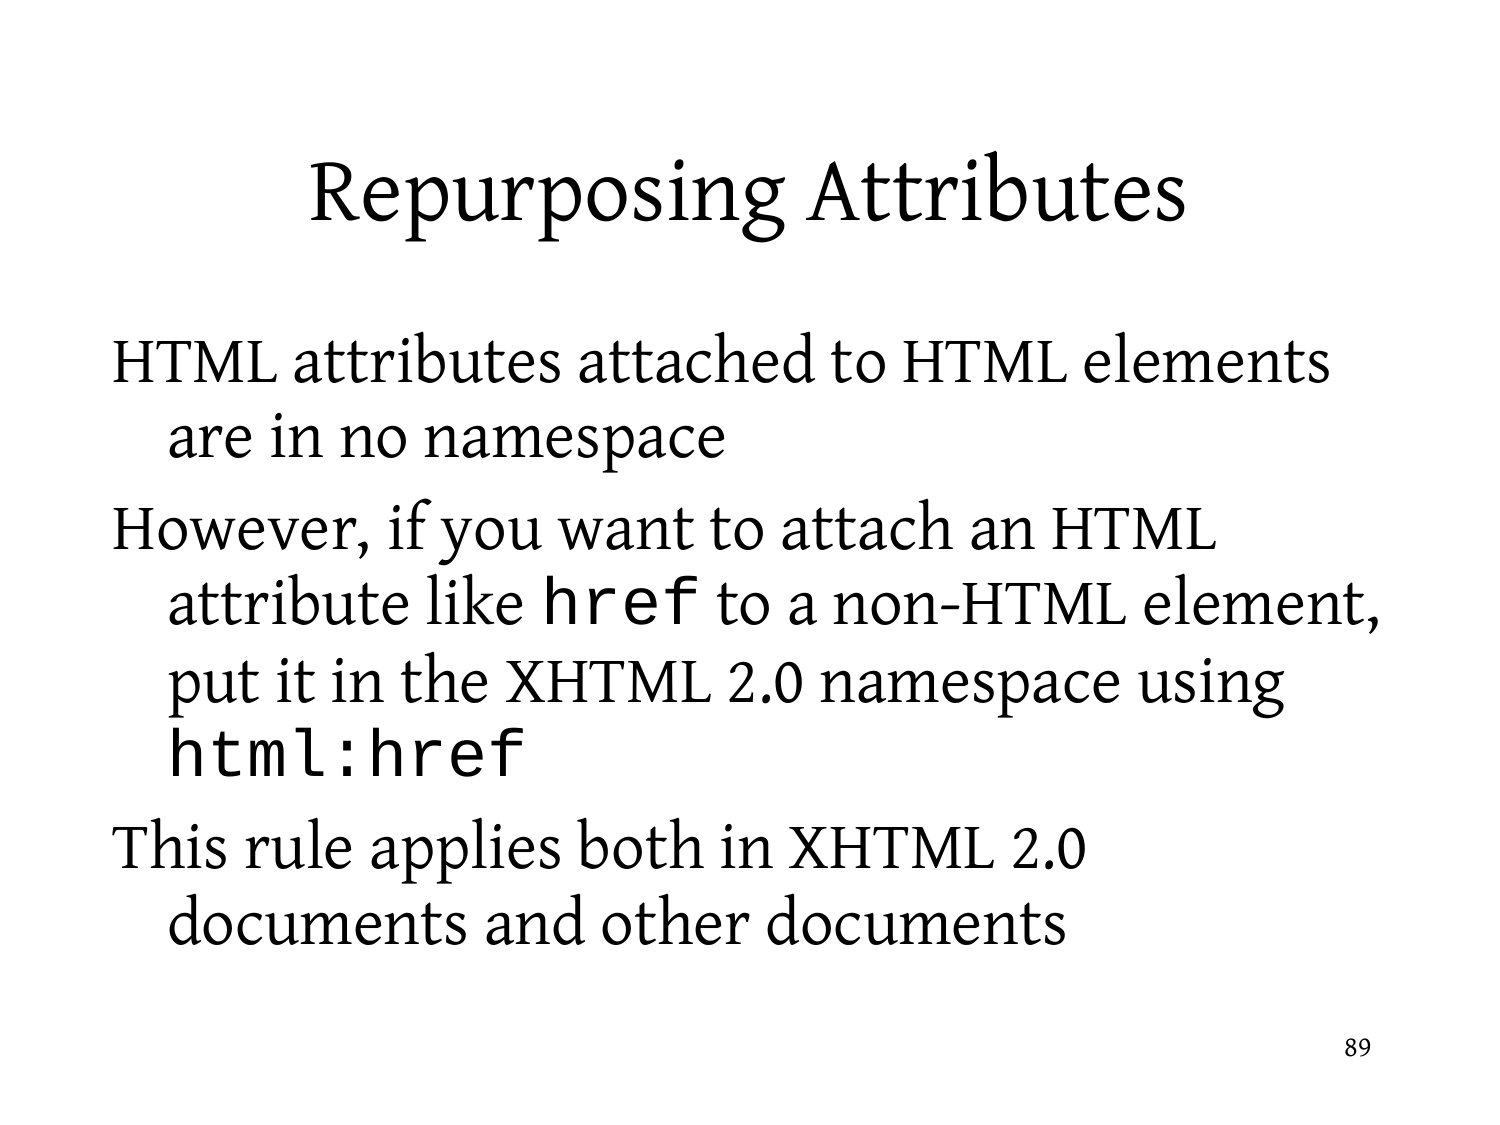

# Repurposing Attributes
HTML attributes attached to HTML elements are in no namespace
However, if you want to attach an HTML attribute like href to a non-HTML element, put it in the XHTML 2.0 namespace using html:href
This rule applies both in XHTML 2.0 documents and other documents